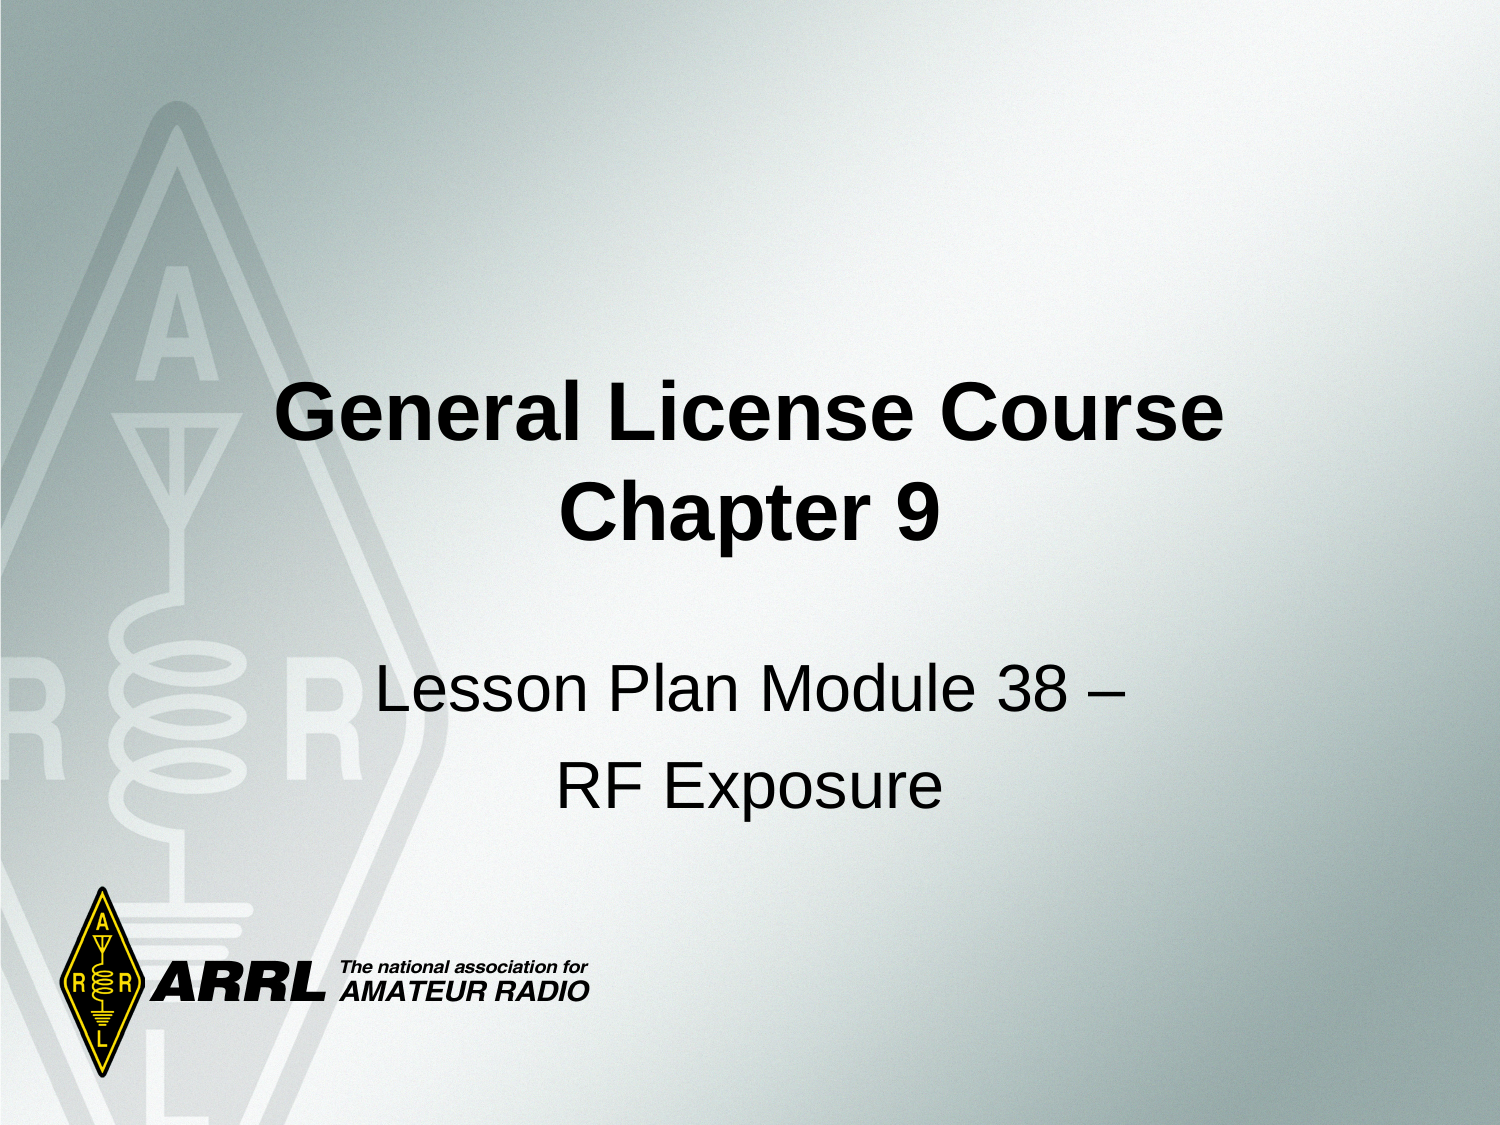

# General License Course Chapter 9
Lesson Plan Module 38 –
RF Exposure